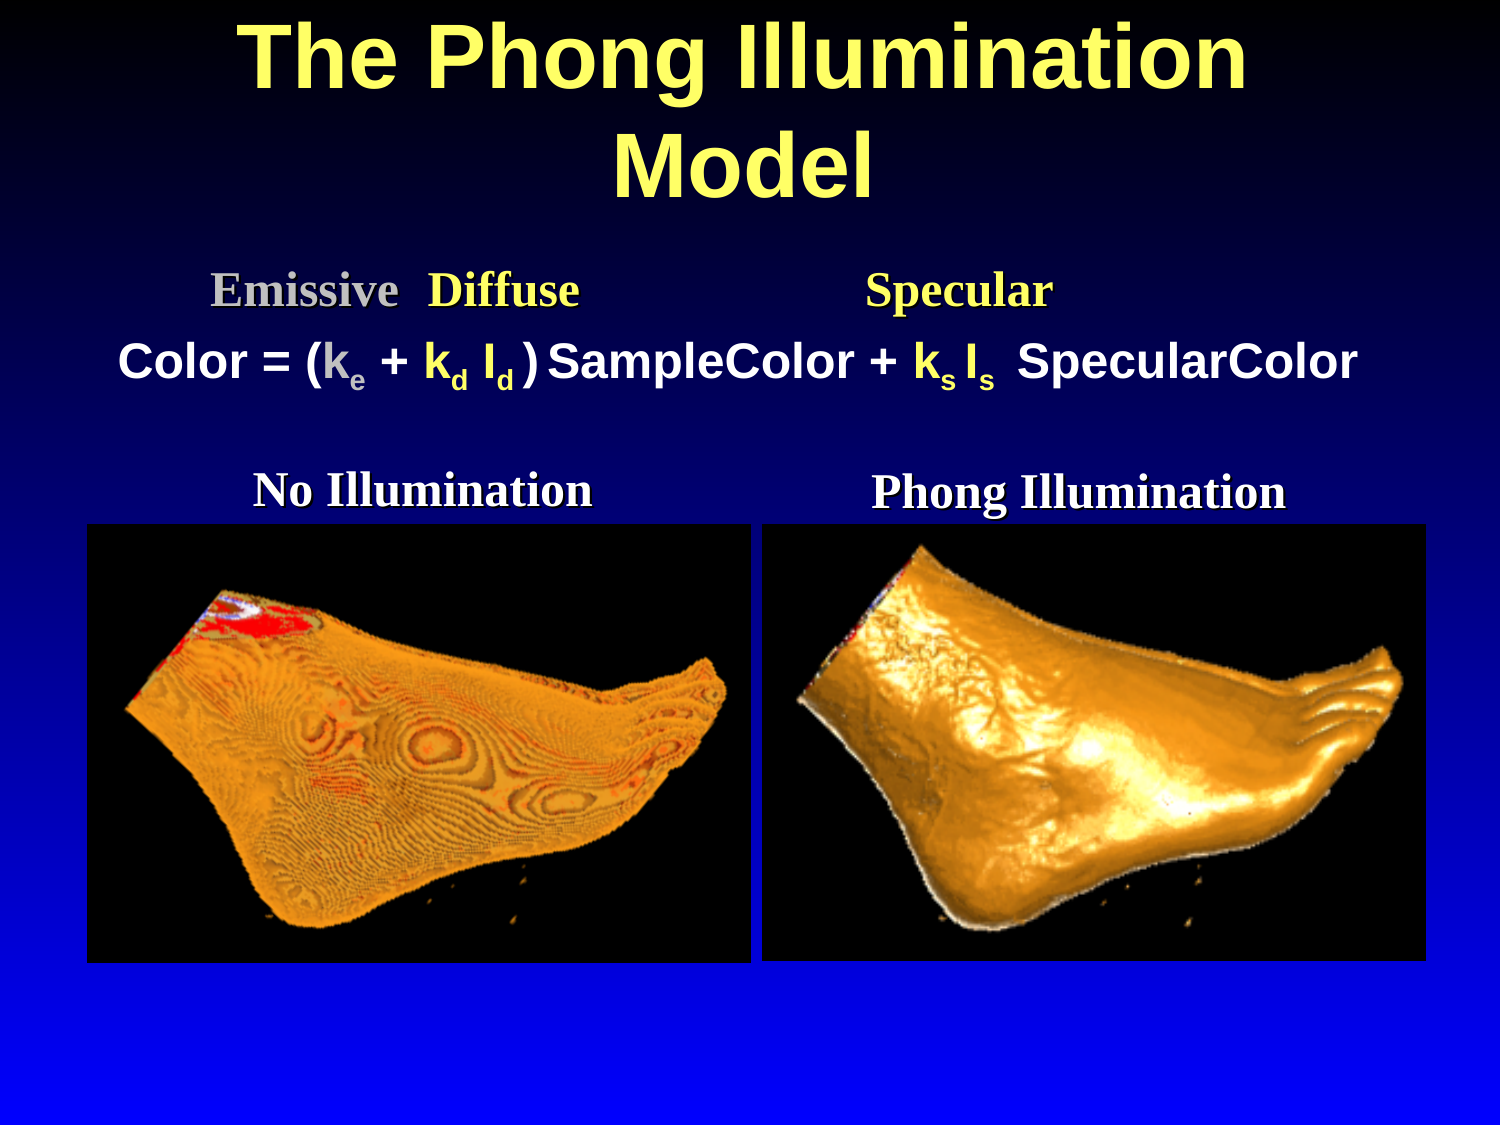

# The Phong Illumination Model
Emissive
Diffuse
Specular
Color = (ke + kd Id ) SampleColor + ks Is SpecularColor
No Illumination
Phong Illumination